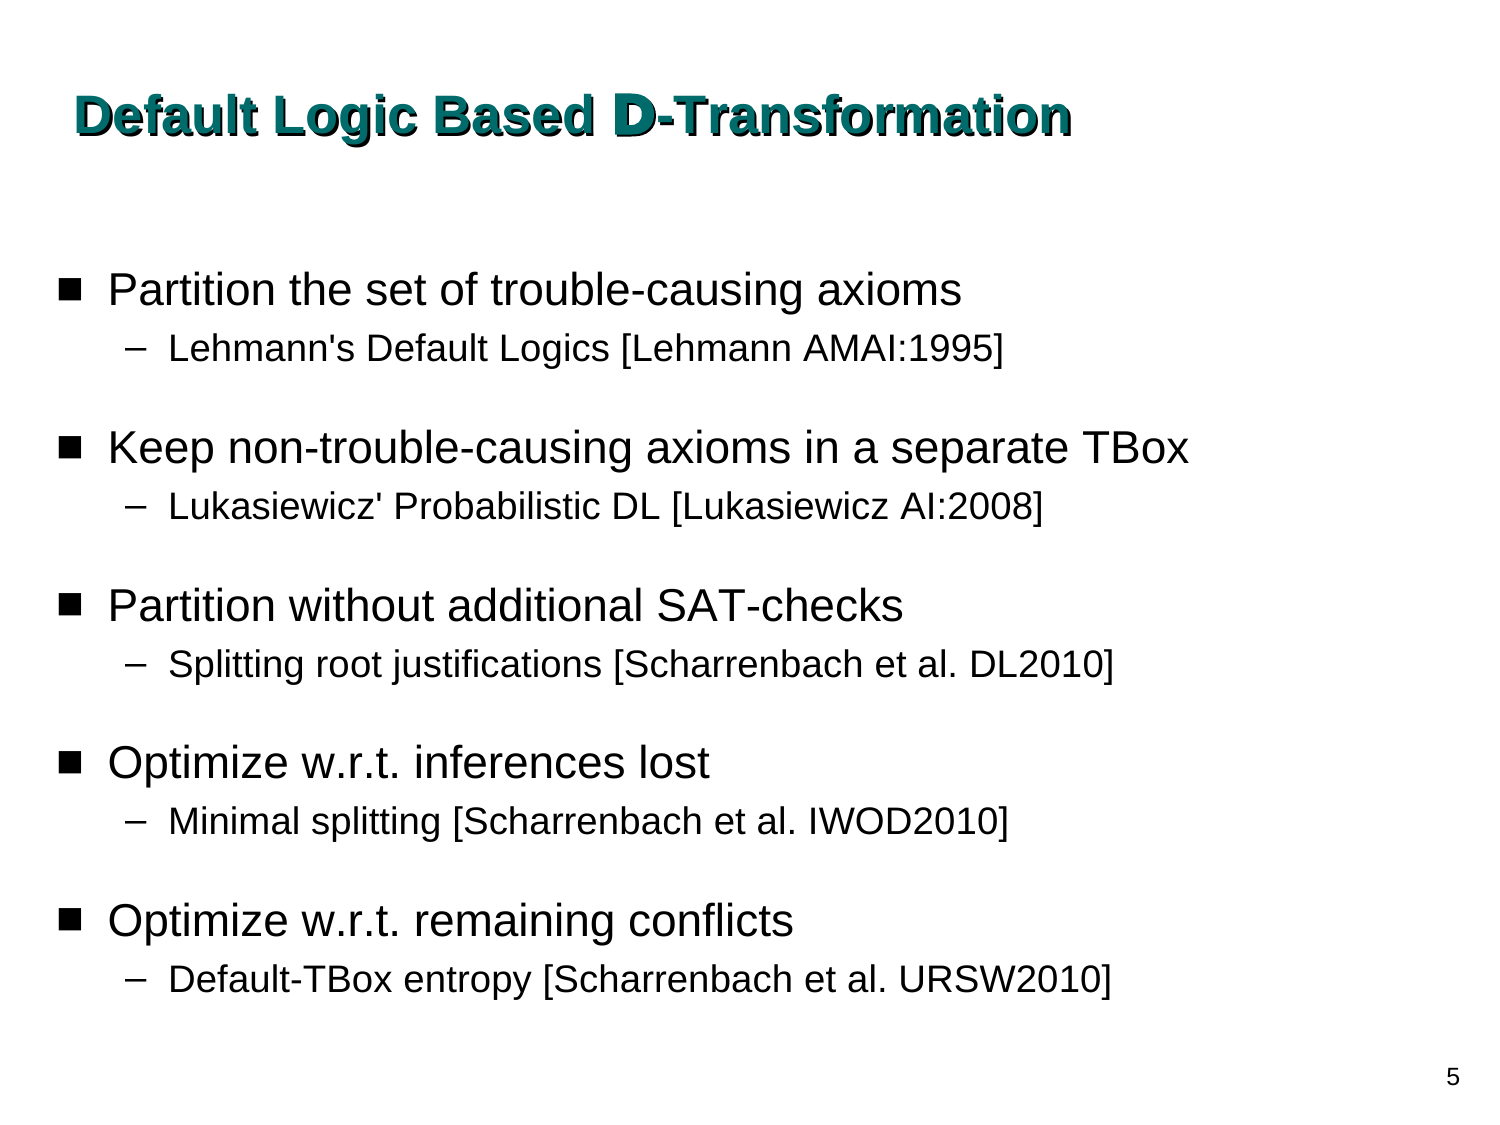

# Default Logic Based D-Transformation
Partition the set of trouble-causing axioms
Lehmann's Default Logics [Lehmann AMAI:1995]
Keep non-trouble-causing axioms in a separate TBox
Lukasiewicz' Probabilistic DL [Lukasiewicz AI:2008]
Partition without additional SAT-checks
Splitting root justifications [Scharrenbach et al. DL2010]
Optimize w.r.t. inferences lost
Minimal splitting [Scharrenbach et al. IWOD2010]
Optimize w.r.t. remaining conflicts
Default-TBox entropy [Scharrenbach et al. URSW2010]
5